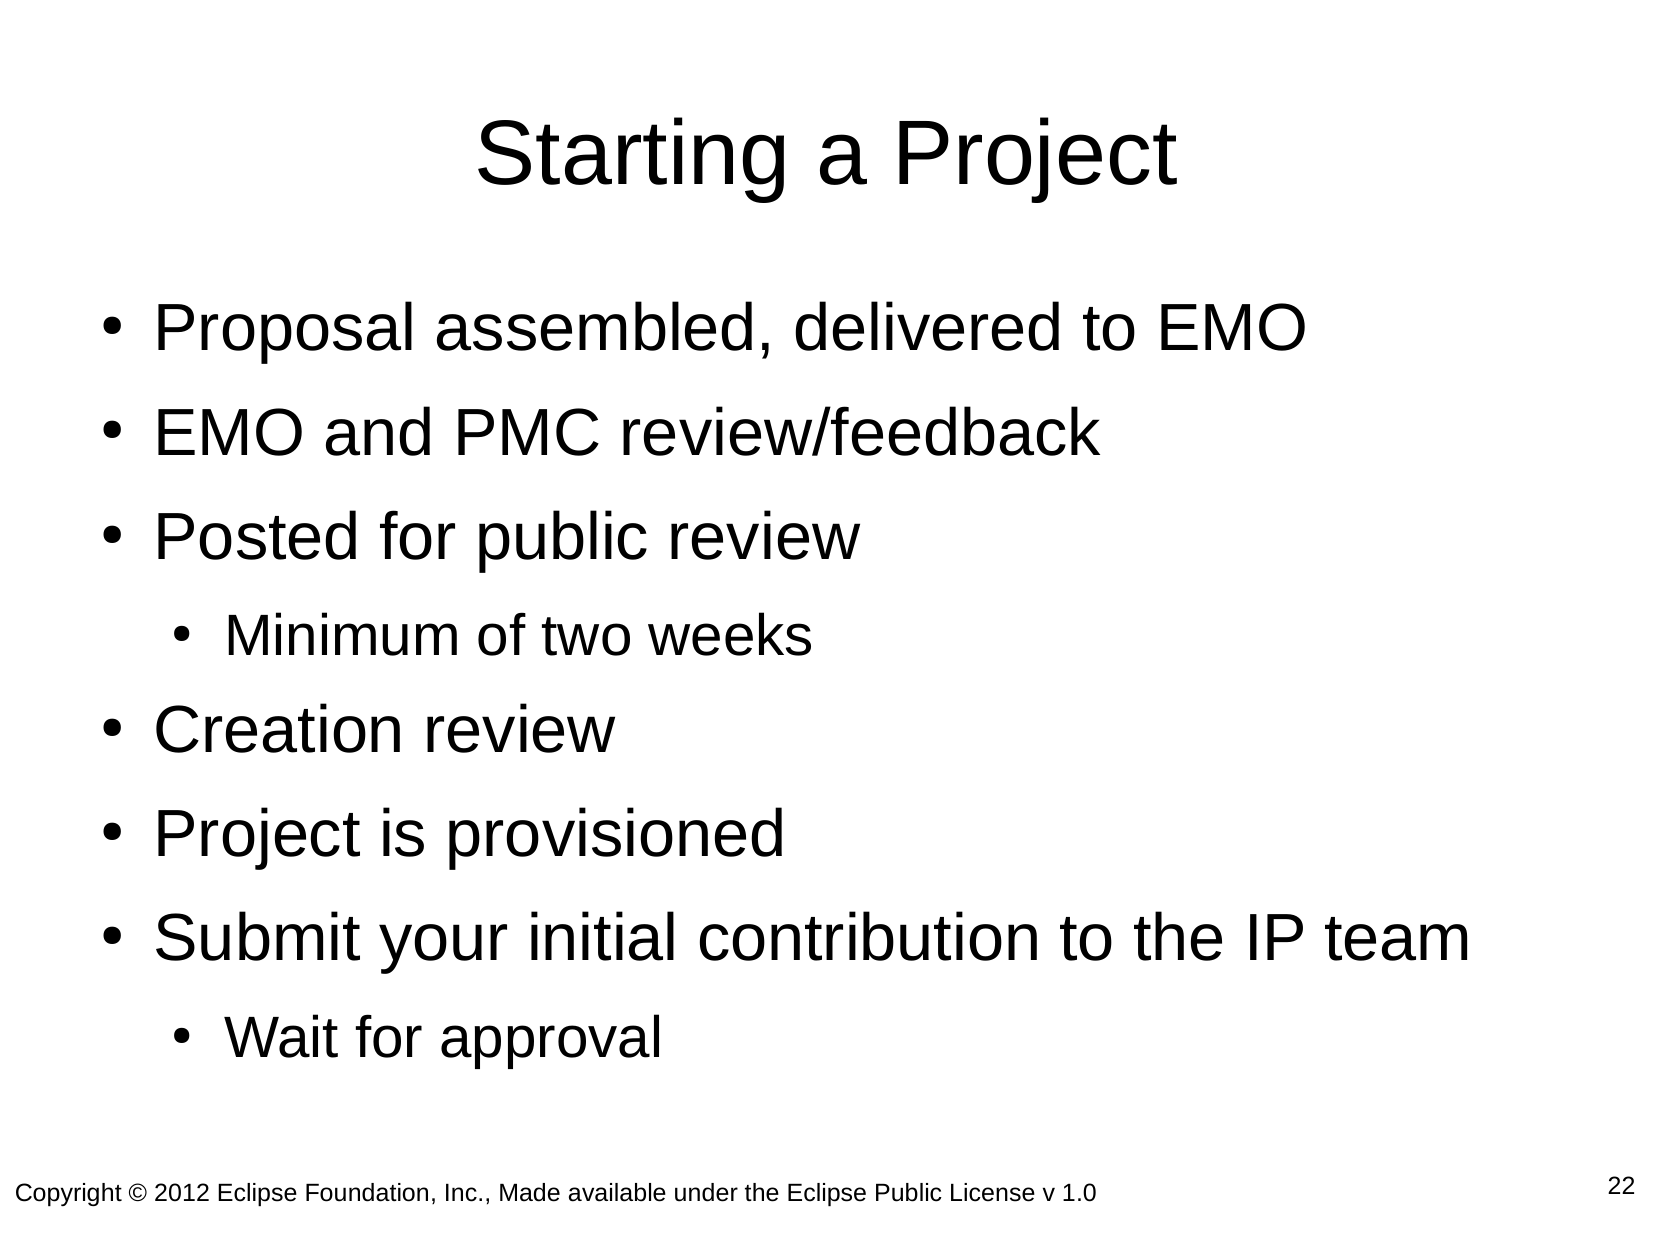

# Starting a Project
Proposal assembled, delivered to EMO
EMO and PMC review/feedback
Posted for public review
Minimum of two weeks
Creation review
Project is provisioned
Submit your initial contribution to the IP team
Wait for approval
22